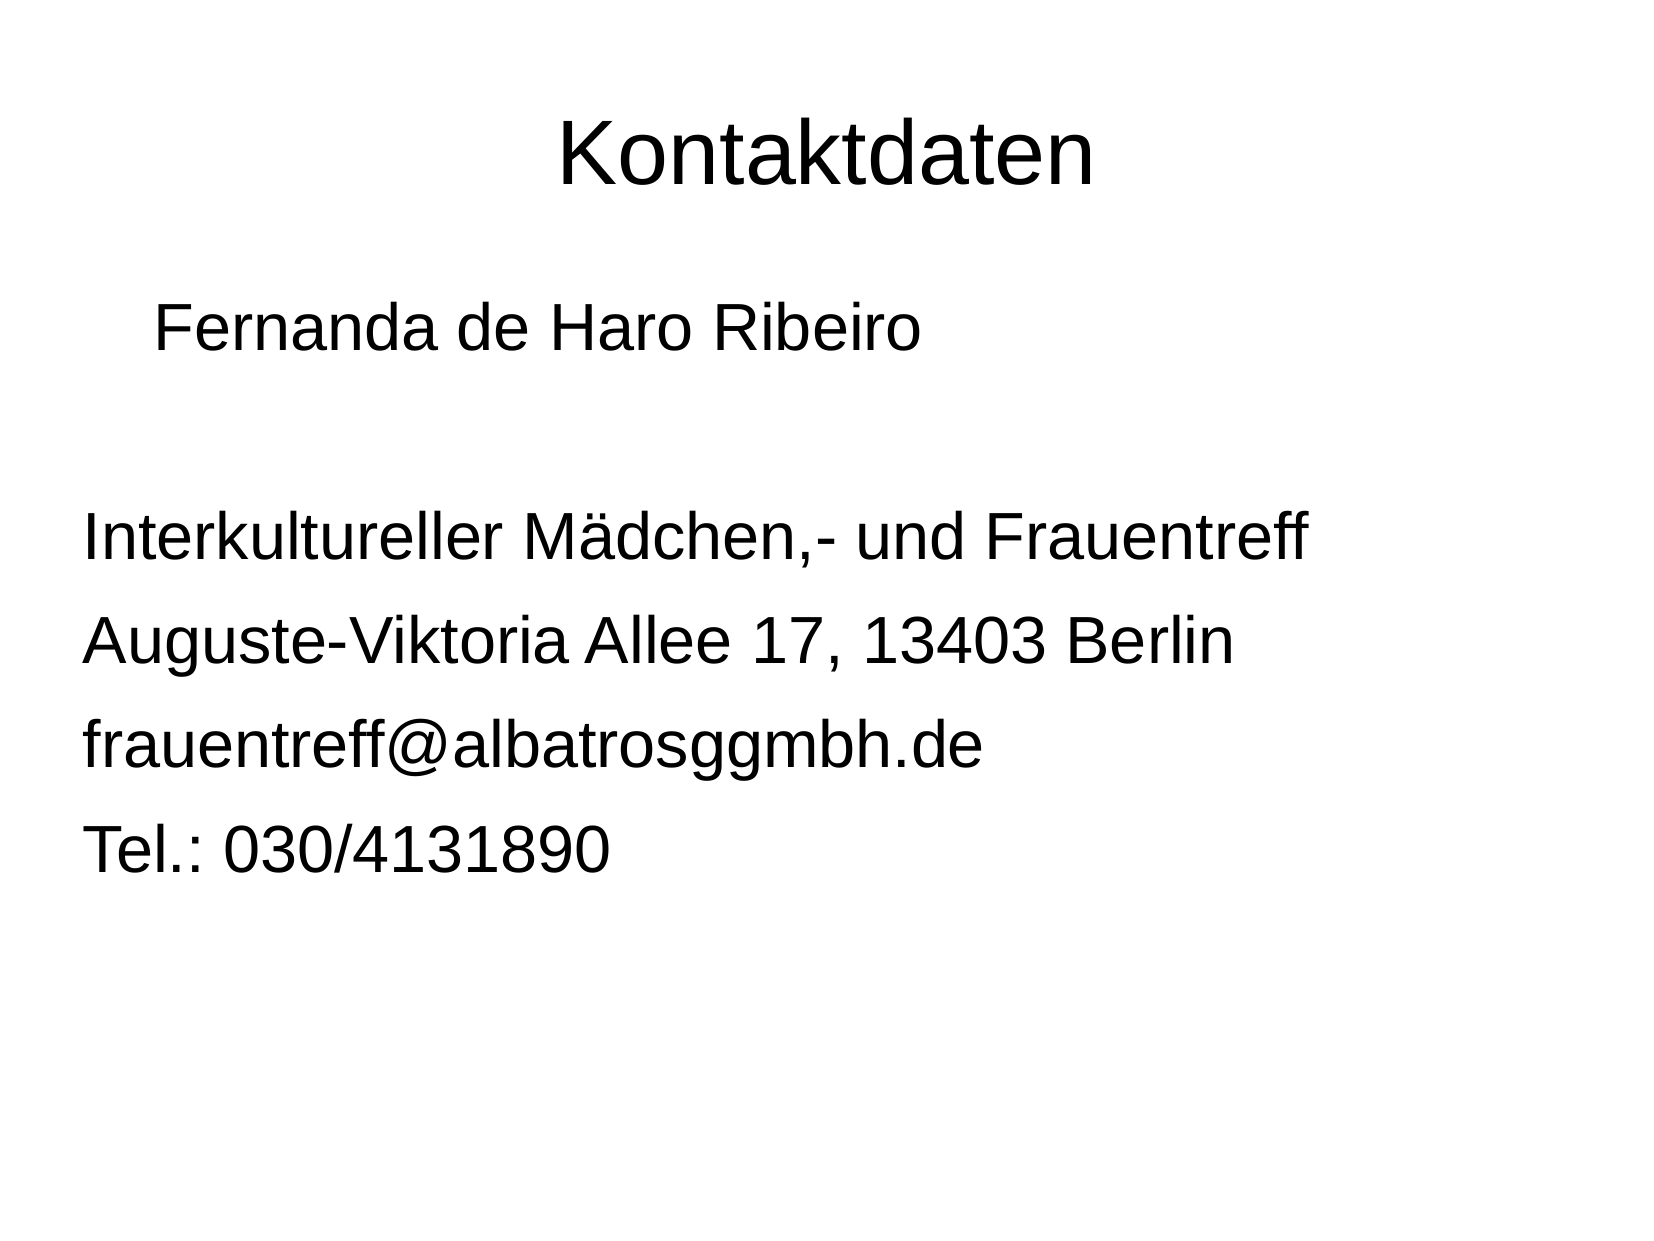

# Kontaktdaten
Fernanda de Haro Ribeiro
Interkultureller Mädchen,- und Frauentreff
Auguste-Viktoria Allee 17, 13403 Berlin
frauentreff@albatrosggmbh.de
Tel.: 030/4131890